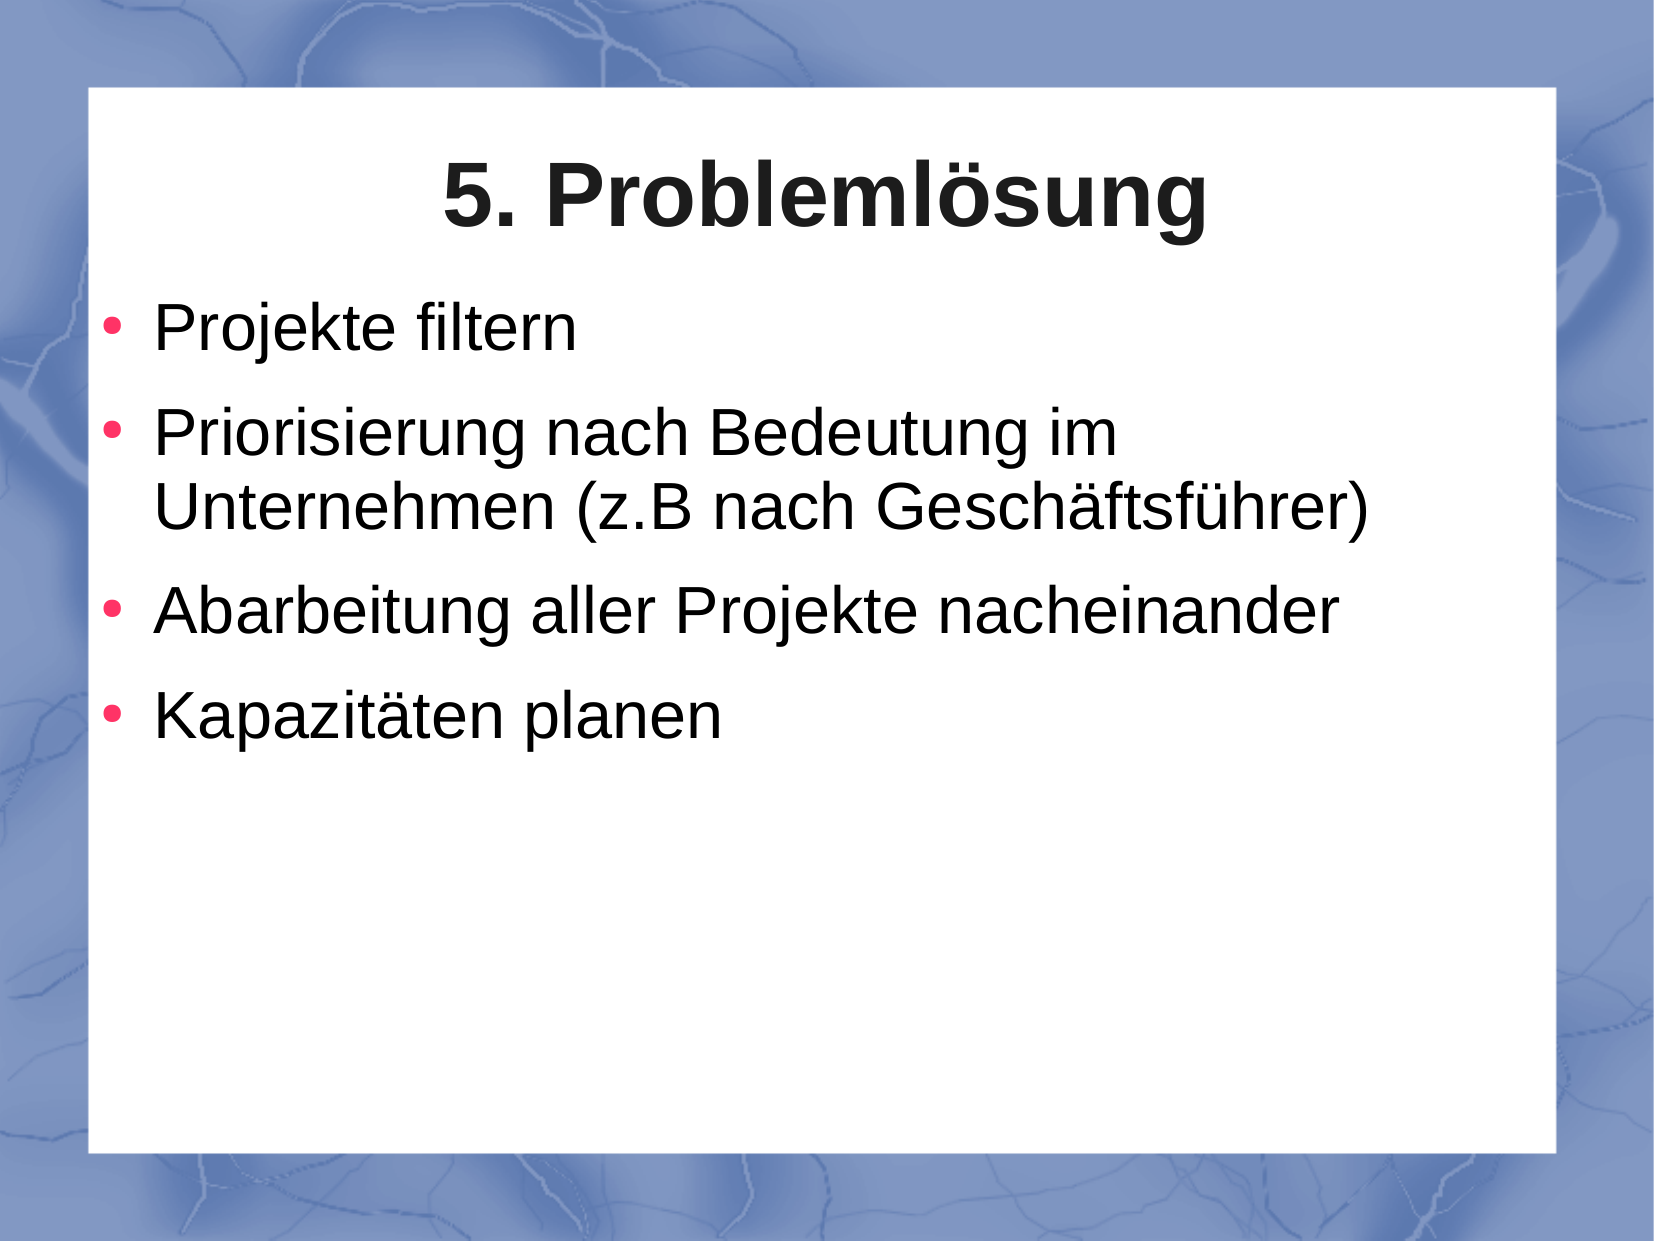

# 5. Problemlösung
Projekte filtern
Priorisierung nach Bedeutung im Unternehmen (z.B nach Geschäftsführer)
Abarbeitung aller Projekte nacheinander
Kapazitäten planen